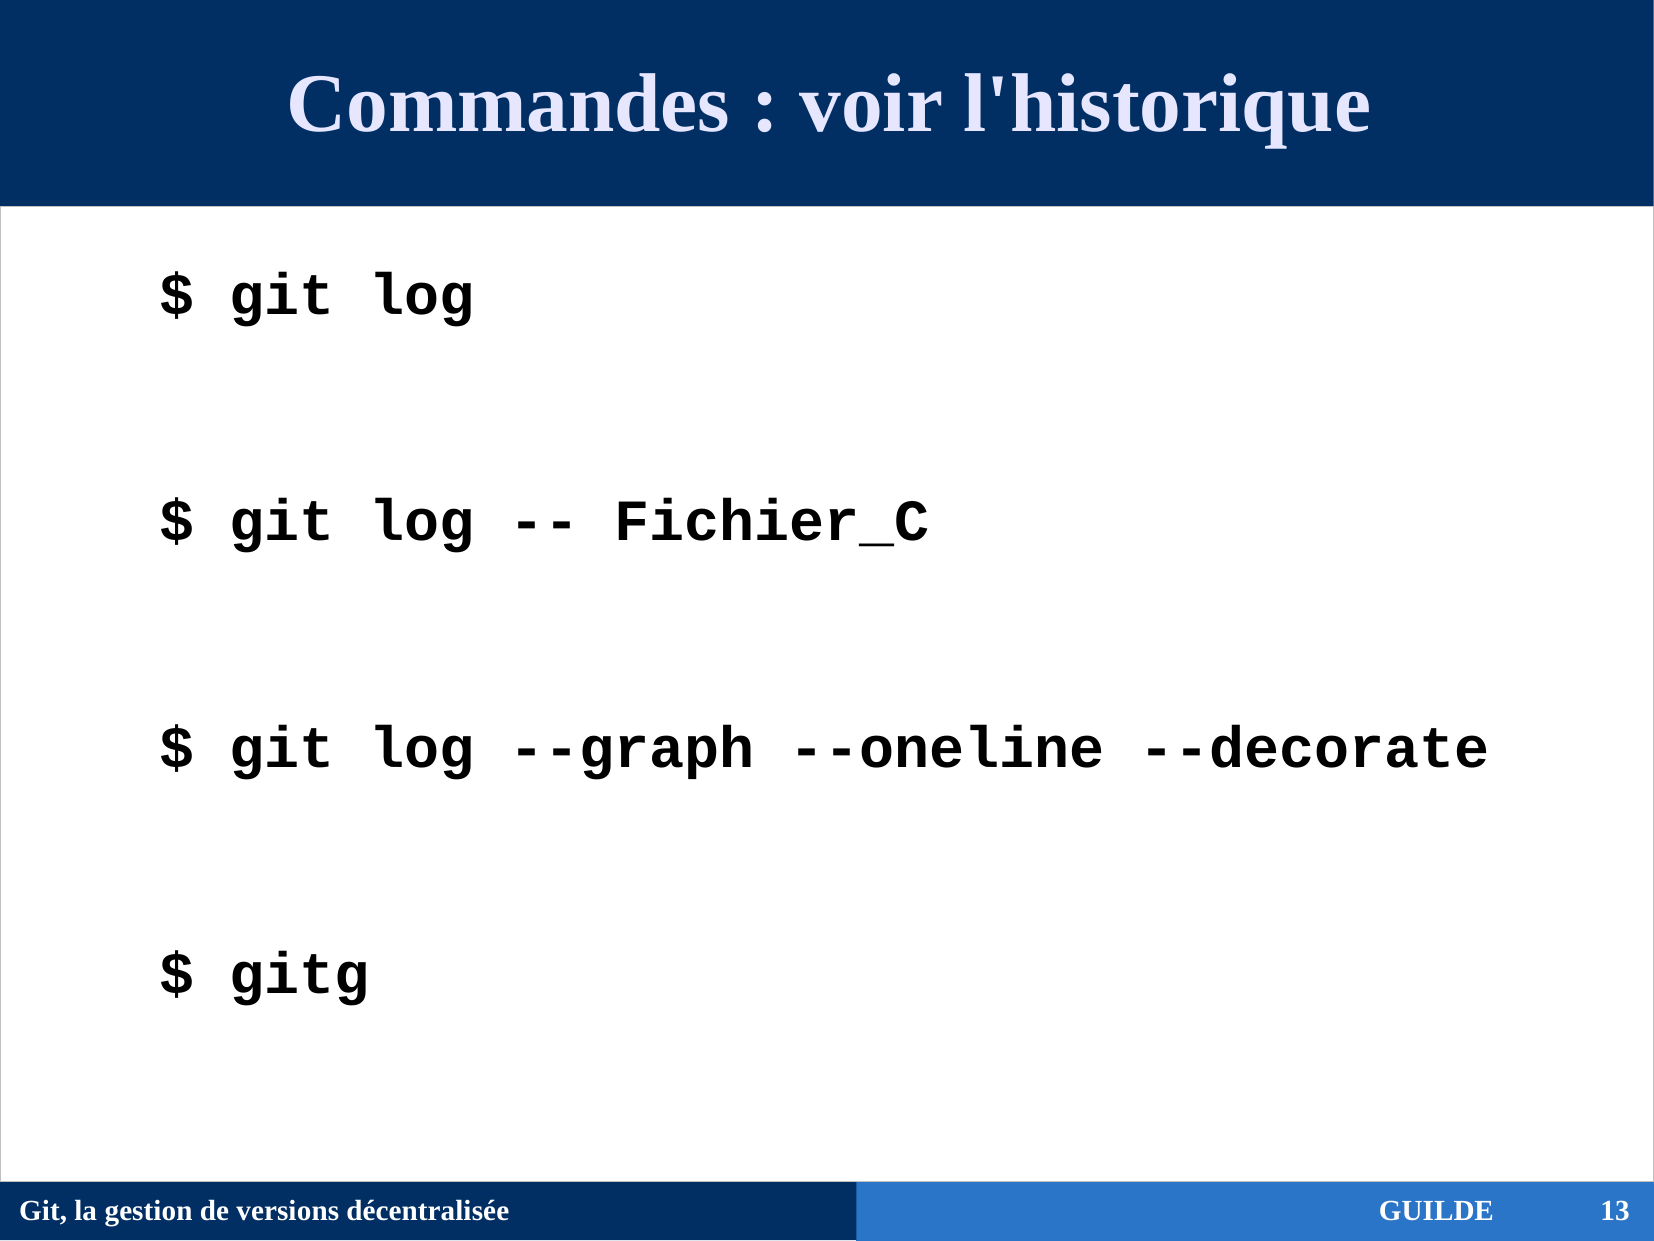

# Commandes : voir l'historique
$ git log
$ git log -- Fichier_C
$ git log --graph --oneline --decorate
$ gitg
13